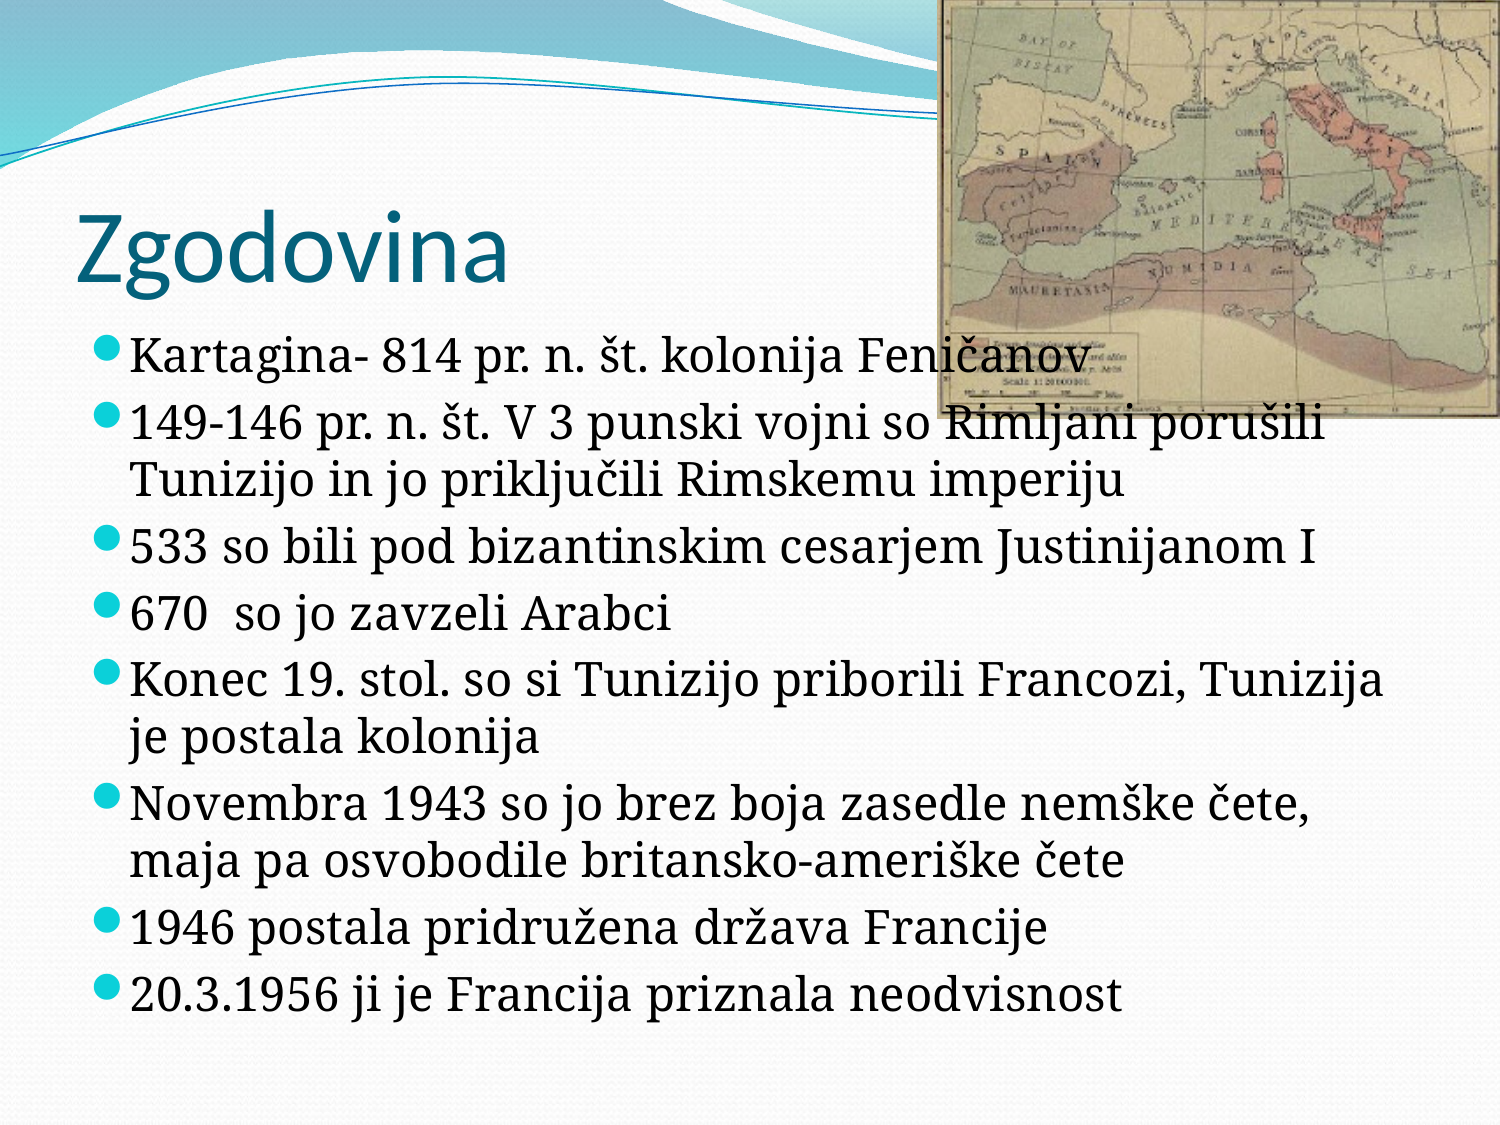

# Zgodovina
Kartagina- 814 pr. n. št. kolonija Feničanov
149-146 pr. n. št. V 3 punski vojni so Rimljani porušili Tunizijo in jo priključili Rimskemu imperiju
533 so bili pod bizantinskim cesarjem Justinijanom I
670 so jo zavzeli Arabci
Konec 19. stol. so si Tunizijo priborili Francozi, Tunizija je postala kolonija
Novembra 1943 so jo brez boja zasedle nemške čete, maja pa osvobodile britansko-ameriške čete
1946 postala pridružena država Francije
20.3.1956 ji je Francija priznala neodvisnost